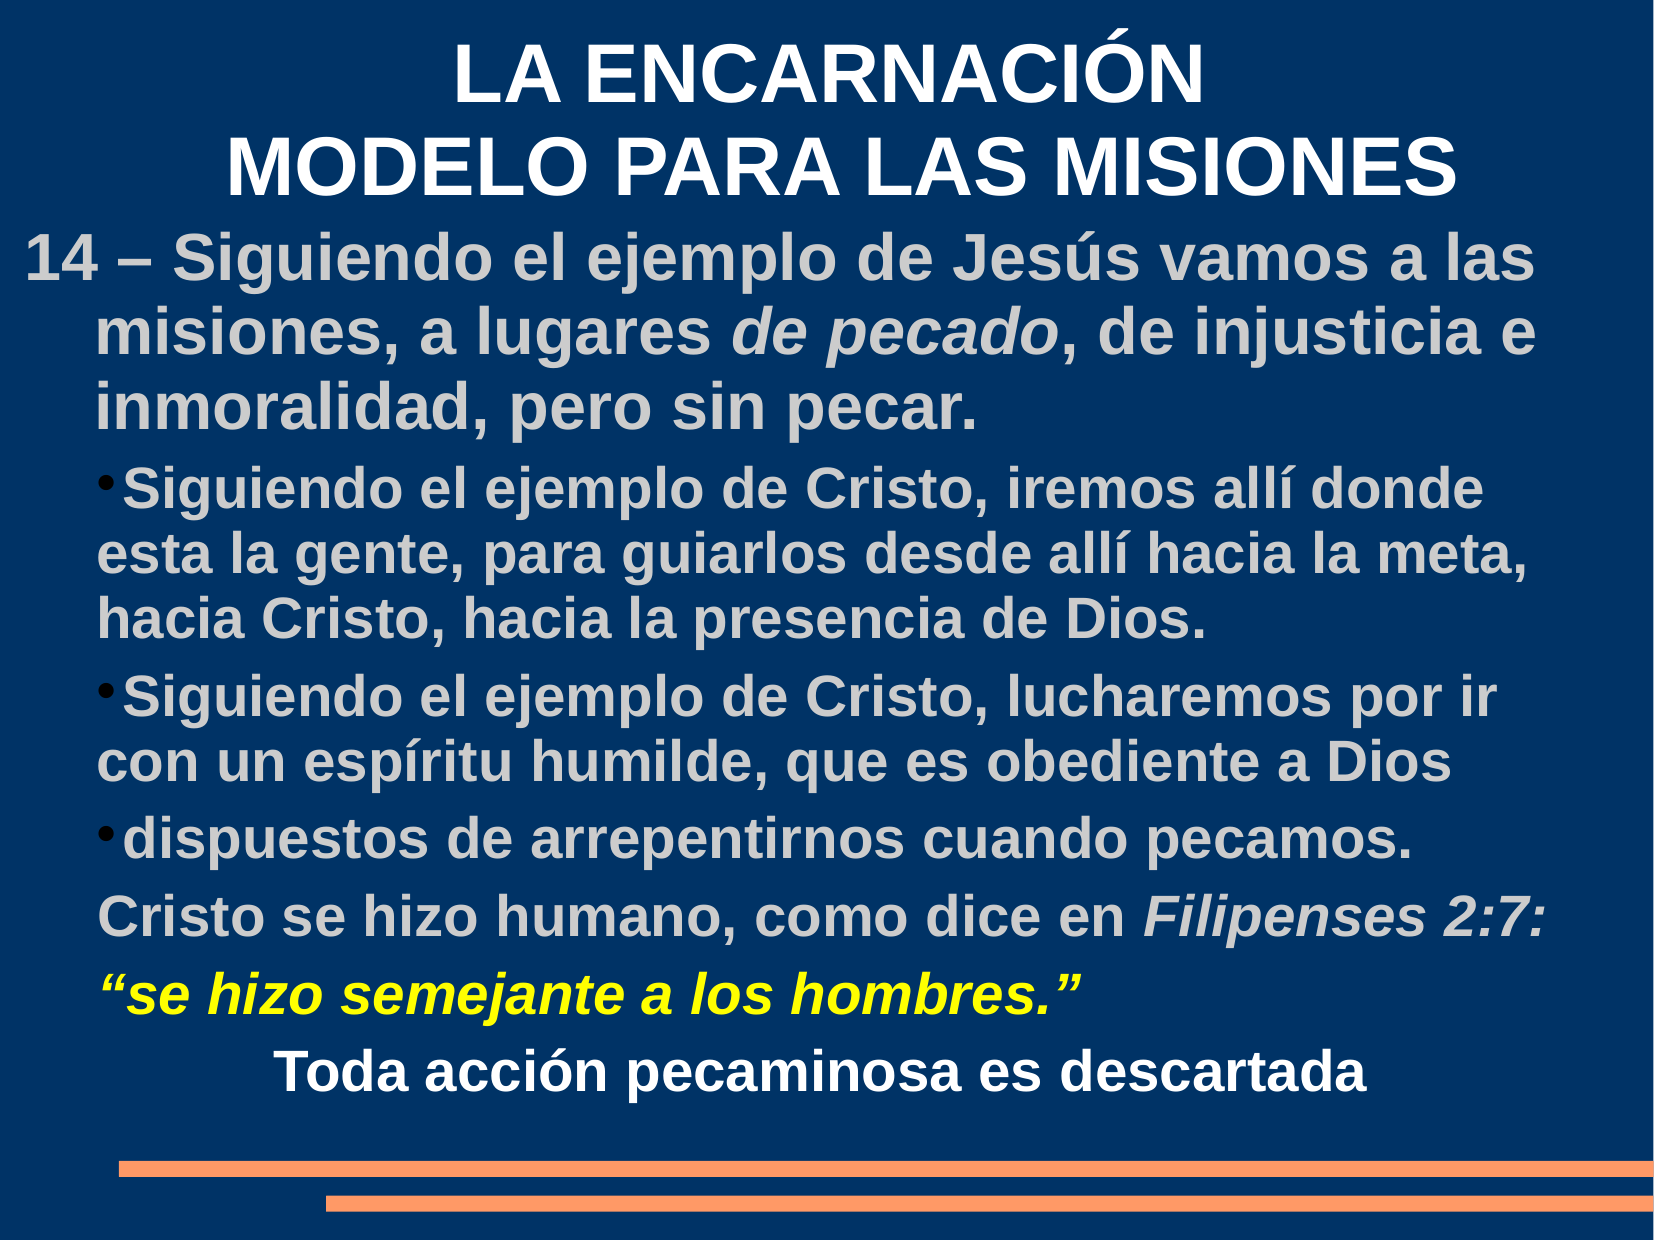

# LA ENCARNACIÓN MODELO PARA LAS MISIONES
14 – Siguiendo el ejemplo de Jesús vamos a las misiones, a lugares de pecado, de injusticia e inmoralidad, pero sin pecar.
Siguiendo el ejemplo de Cristo, iremos allí donde esta la gente, para guiarlos desde allí hacia la meta, hacia Cristo, hacia la presencia de Dios.
Siguiendo el ejemplo de Cristo, lucharemos por ir con un espíritu humilde, que es obediente a Dios
dispuestos de arrepentirnos cuando pecamos.
Cristo se hizo humano, como dice en Filipenses 2:7:
“se hizo semejante a los hombres.”
Toda acción pecaminosa es descartada